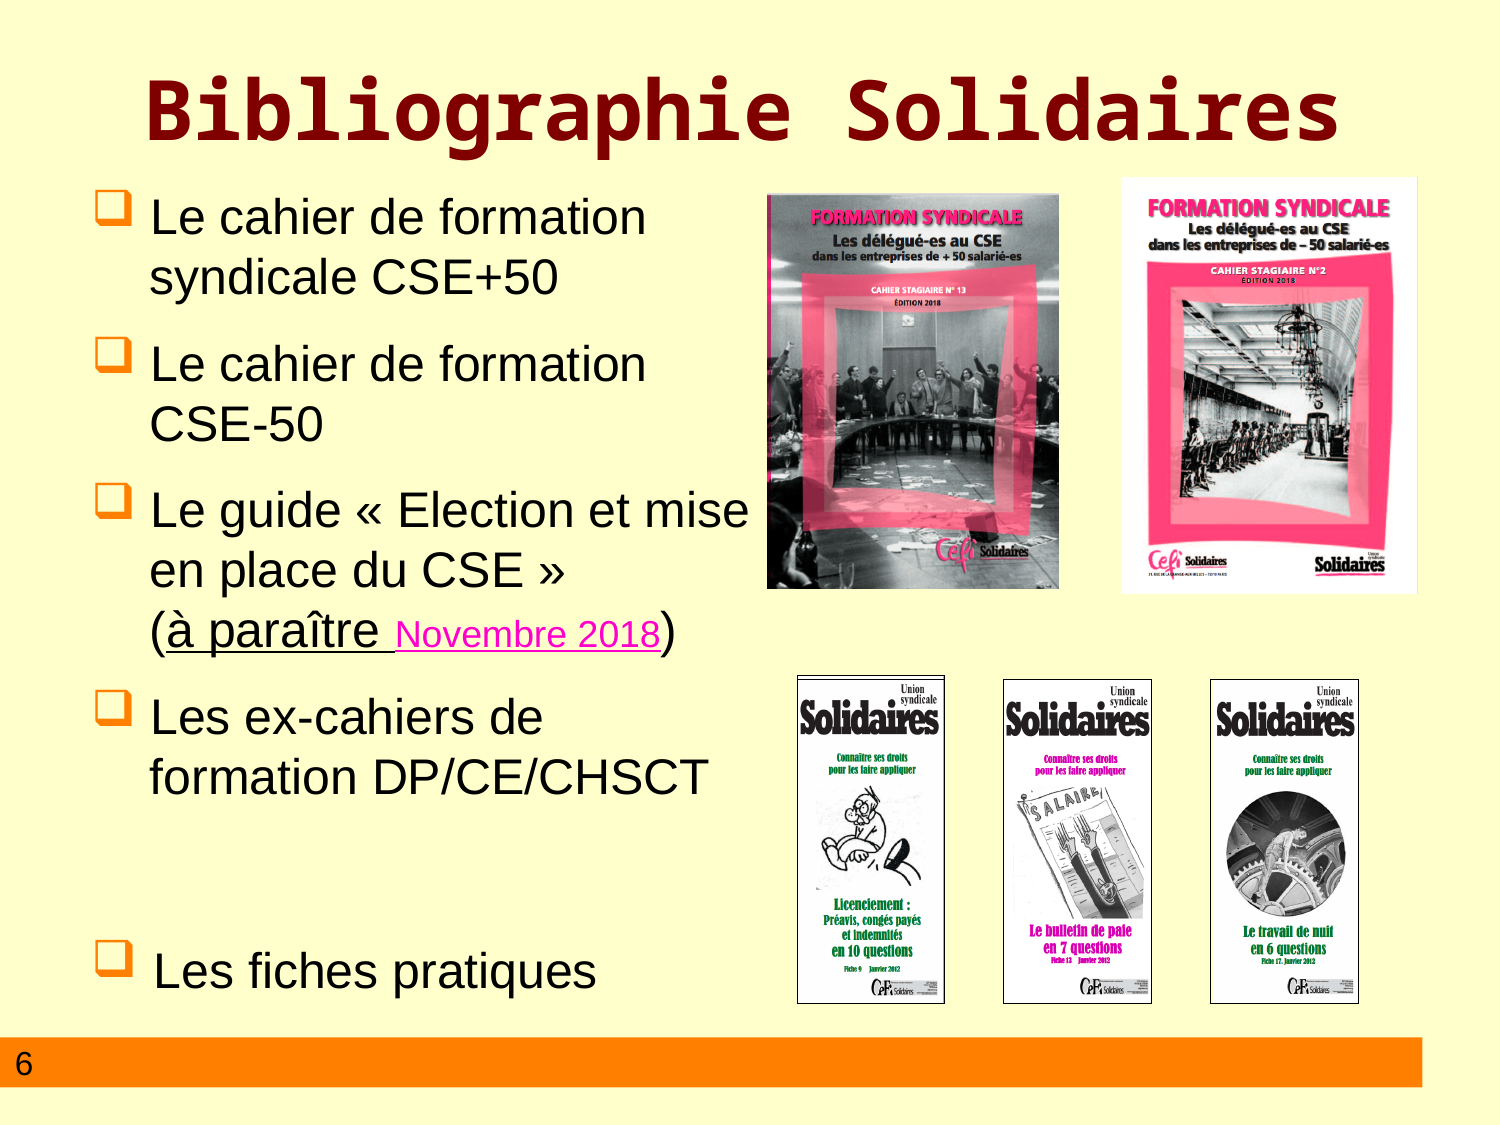

# Bibliographie Solidaires
 Le cahier de formation syndicale CSE+50
 Le cahier de formation CSE-50
 Le guide « Election et mise en place du CSE »
(à paraître Novembre 2018)
 Les ex-cahiers de formation DP/CE/CHSCT
 Les fiches pratiques